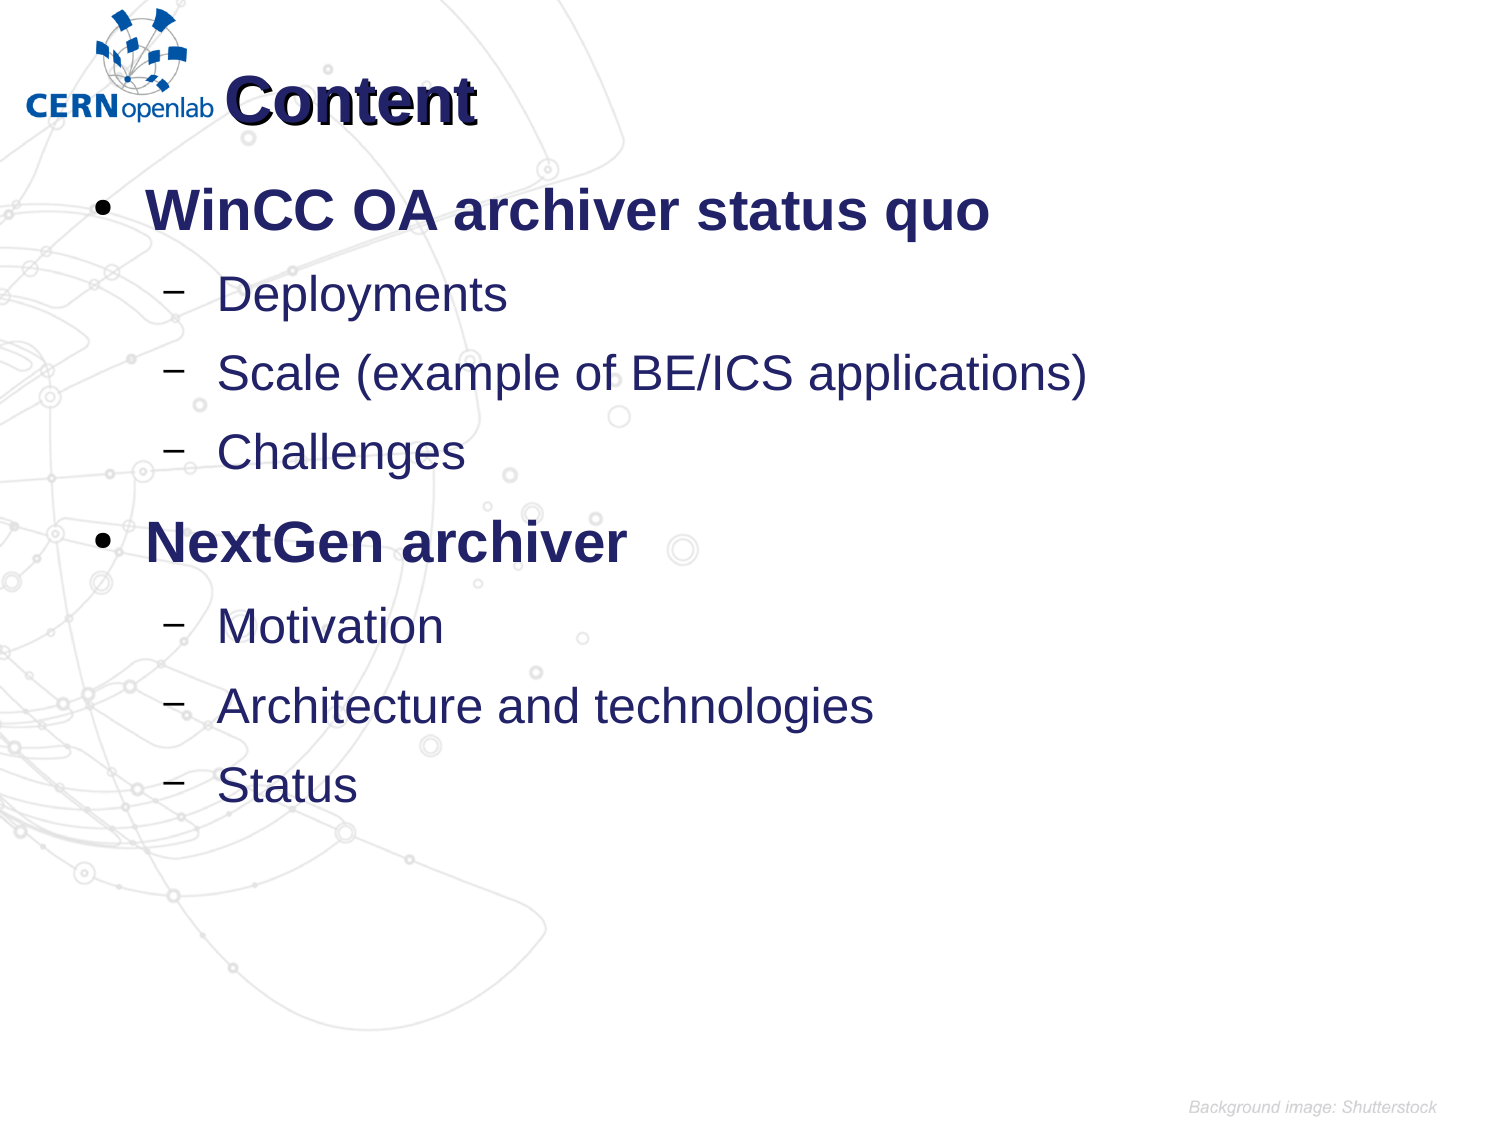

# Content
WinCC OA archiver status quo
Deployments
Scale (example of BE/ICS applications)
Challenges
NextGen archiver
Motivation
Architecture and technologies
Status